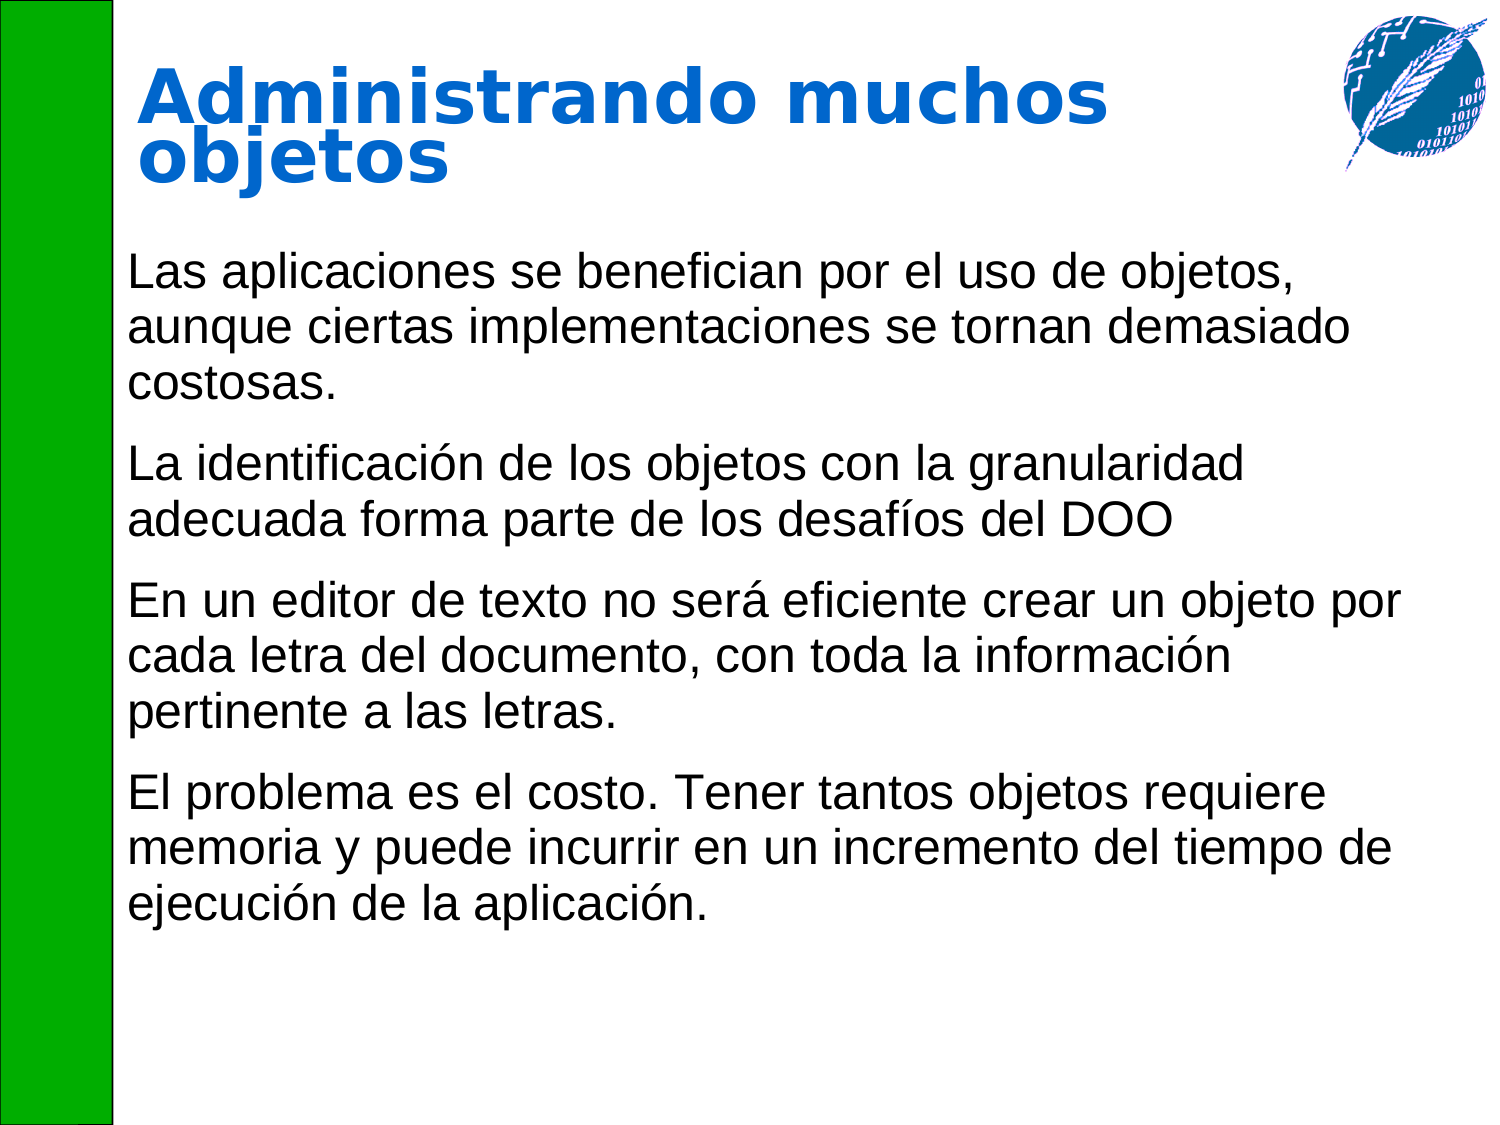

# Administrando muchos objetos
Las aplicaciones se benefician por el uso de objetos, aunque ciertas implementaciones se tornan demasiado costosas.
La identificación de los objetos con la granularidad adecuada forma parte de los desafíos del DOO
En un editor de texto no será eficiente crear un objeto por cada letra del documento, con toda la información pertinente a las letras.
El problema es el costo. Tener tantos objetos requiere memoria y puede incurrir en un incremento del tiempo de ejecución de la aplicación.